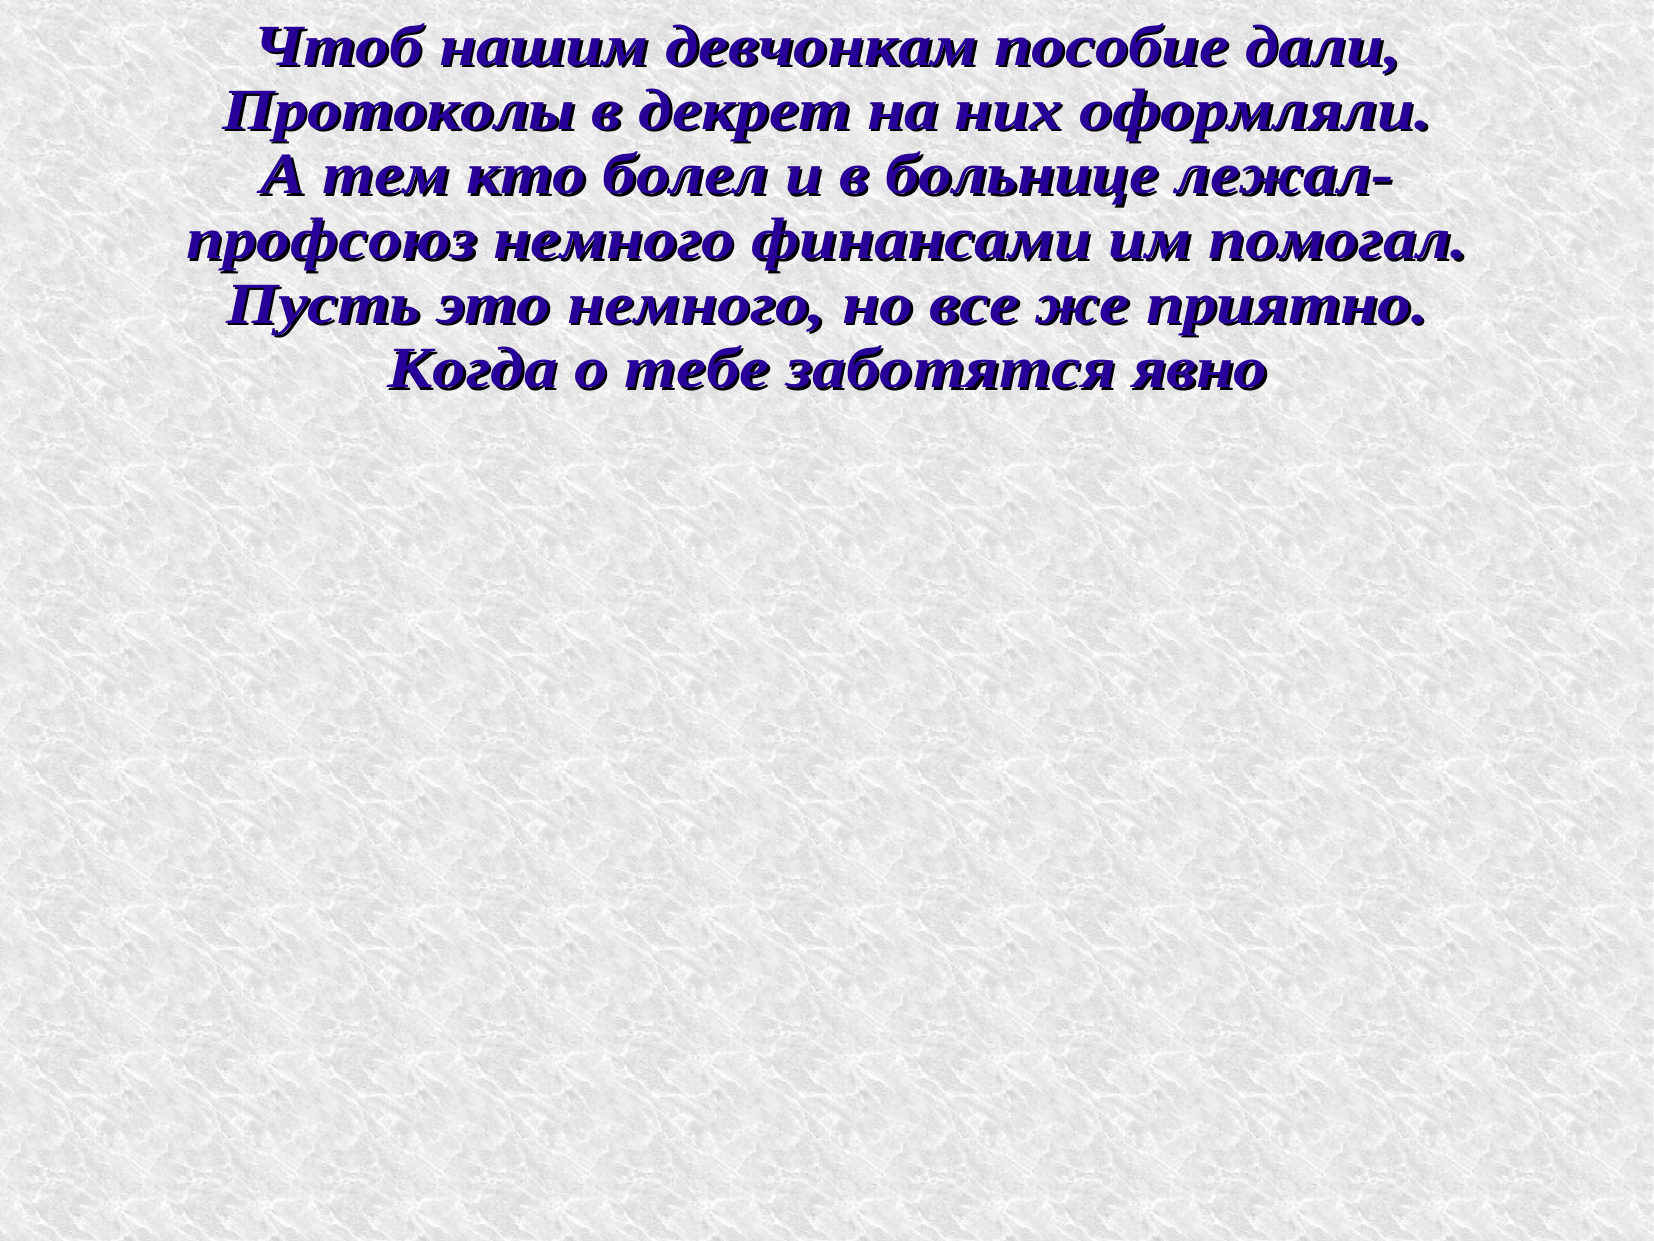

# Чтоб нашим девчонкам пособие дали, Протоколы в декрет на них оформляли. А тем кто болел и в больнице лежал- профсоюз немного финансами им помогал. Пусть это немного, но все же приятно. Когда о тебе заботятся явно